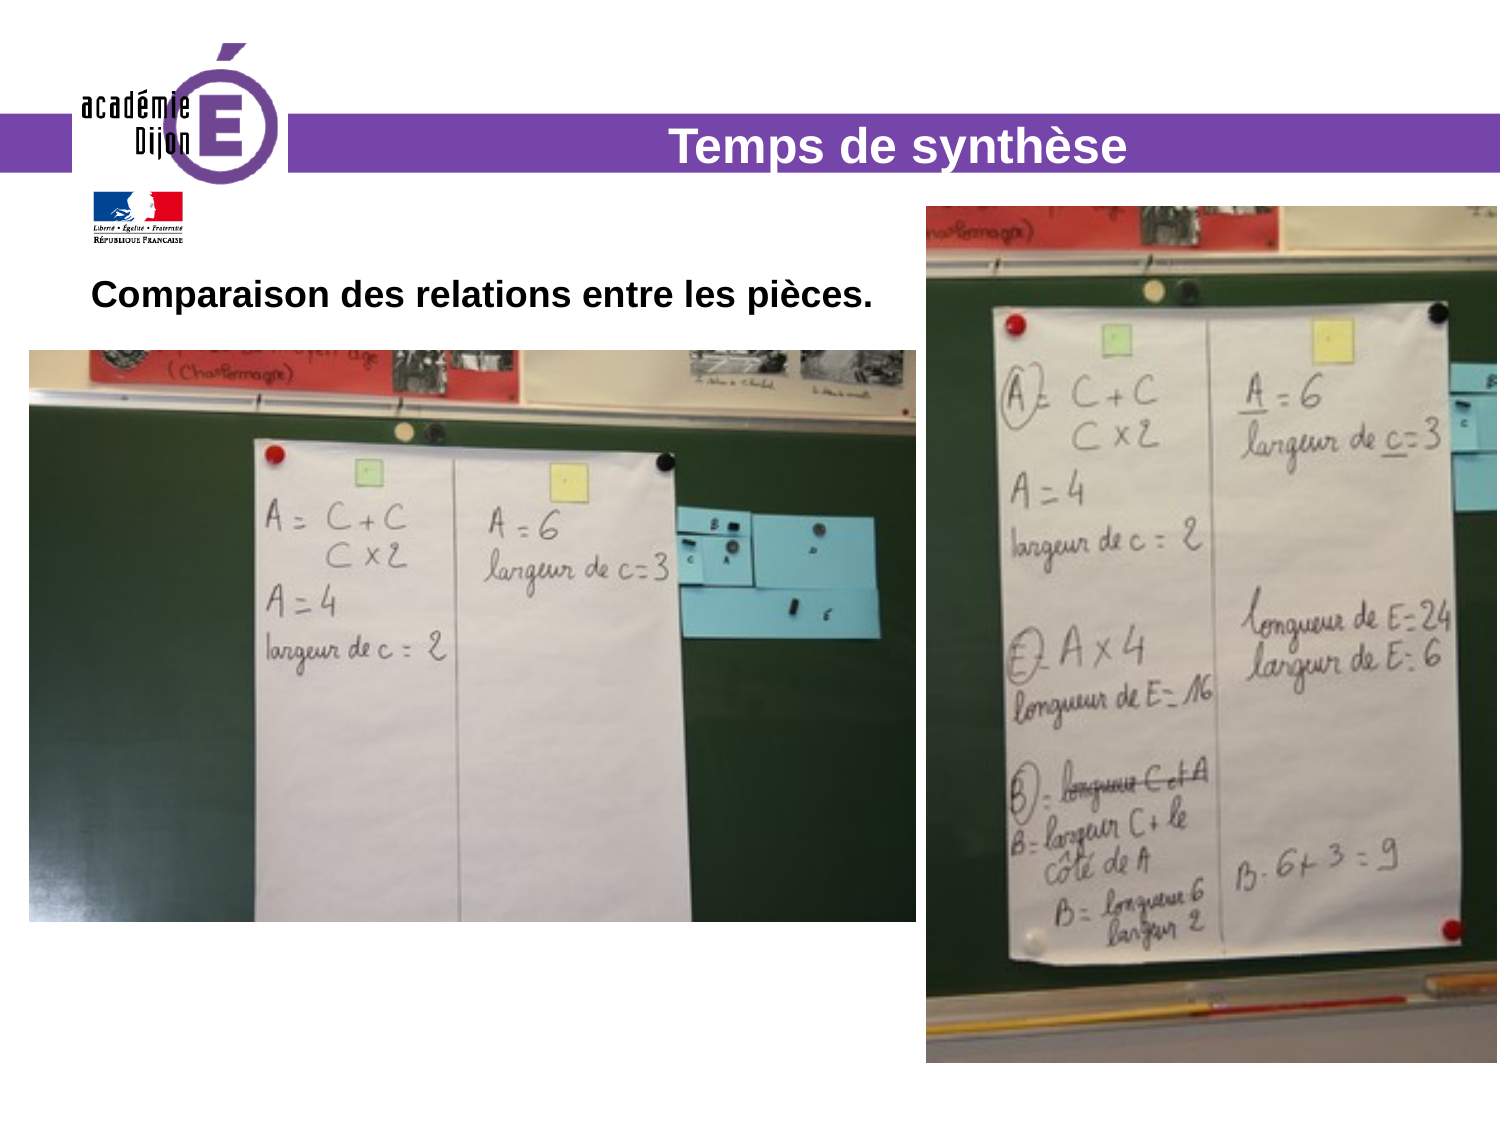

# Temps de synthèse
Comparaison des relations entre les pièces.